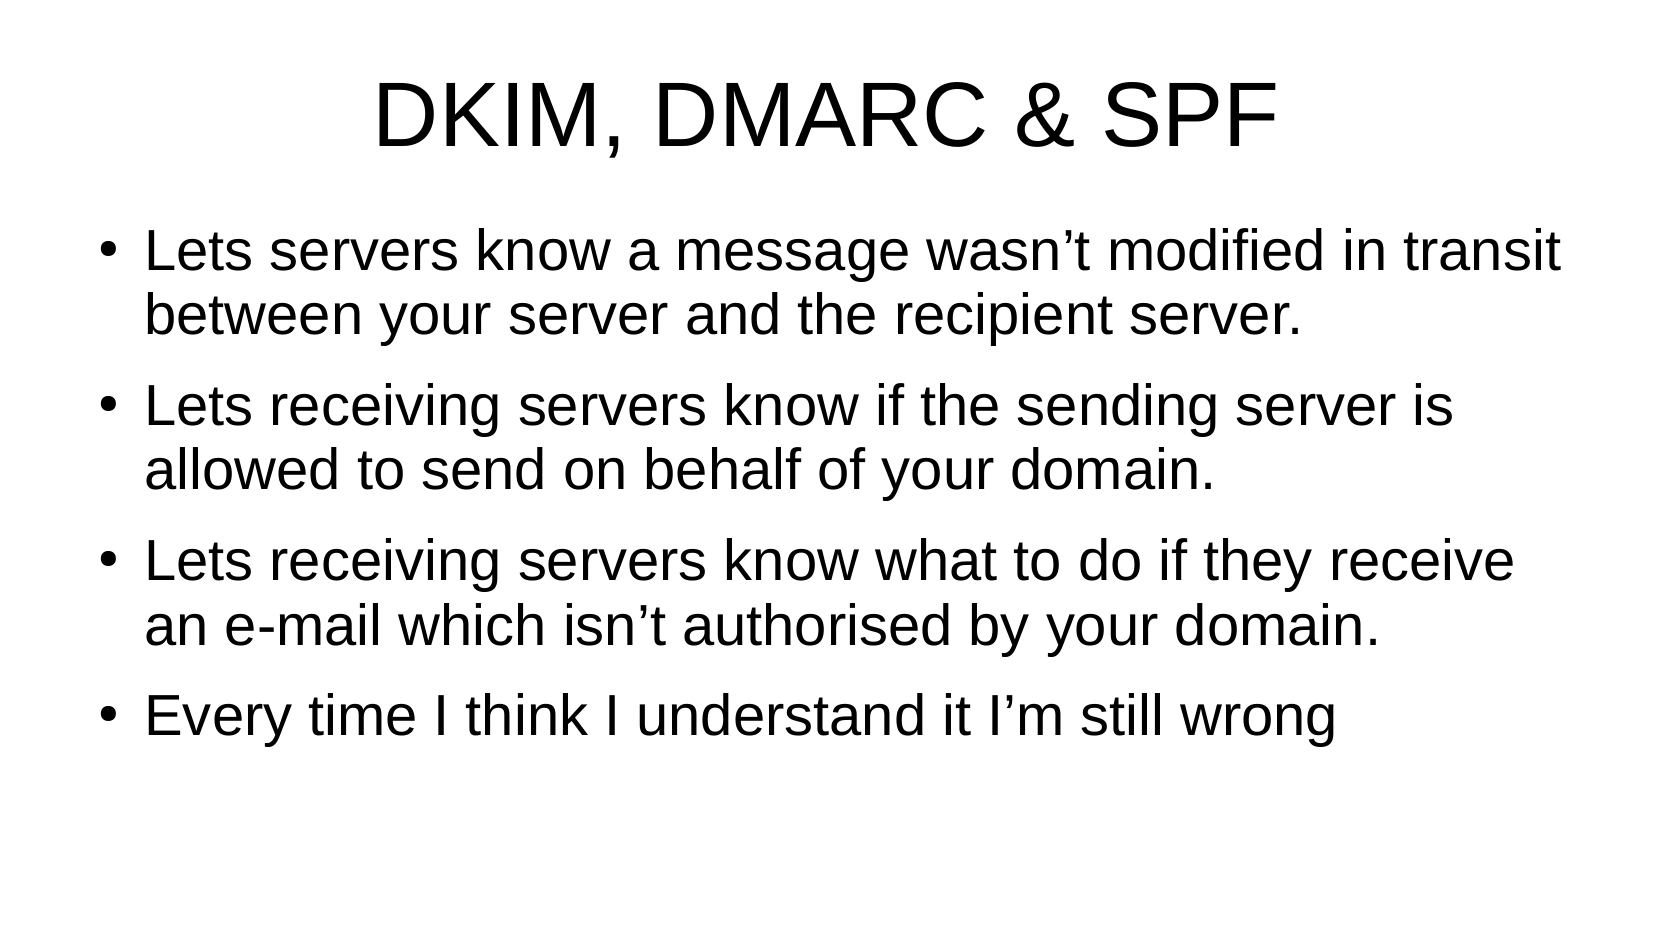

# DKIM, DMARC & SPF
Lets servers know a message wasn’t modified in transit between your server and the recipient server.
Lets receiving servers know if the sending server is allowed to send on behalf of your domain.
Lets receiving servers know what to do if they receive an e-mail which isn’t authorised by your domain.
Every time I think I understand it I’m still wrong